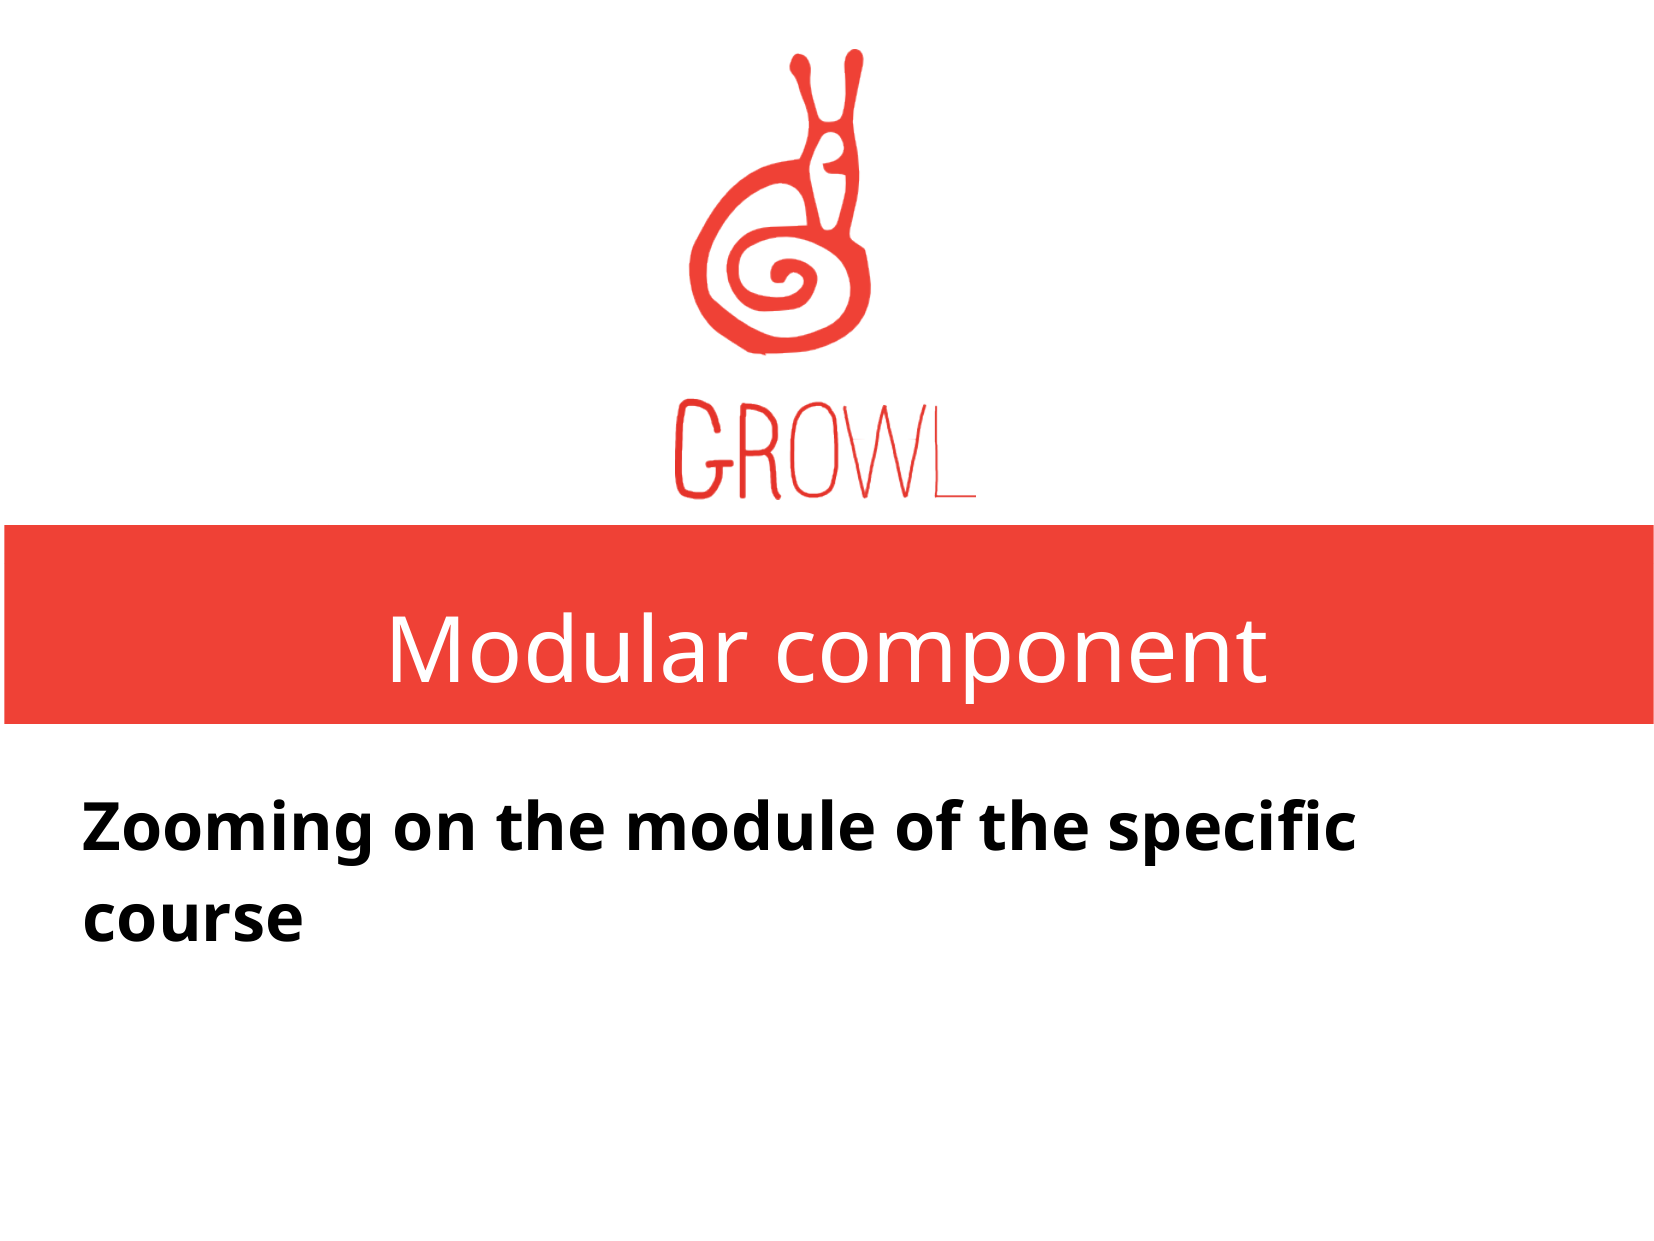

# Modular component
Zooming on the module of the specific course